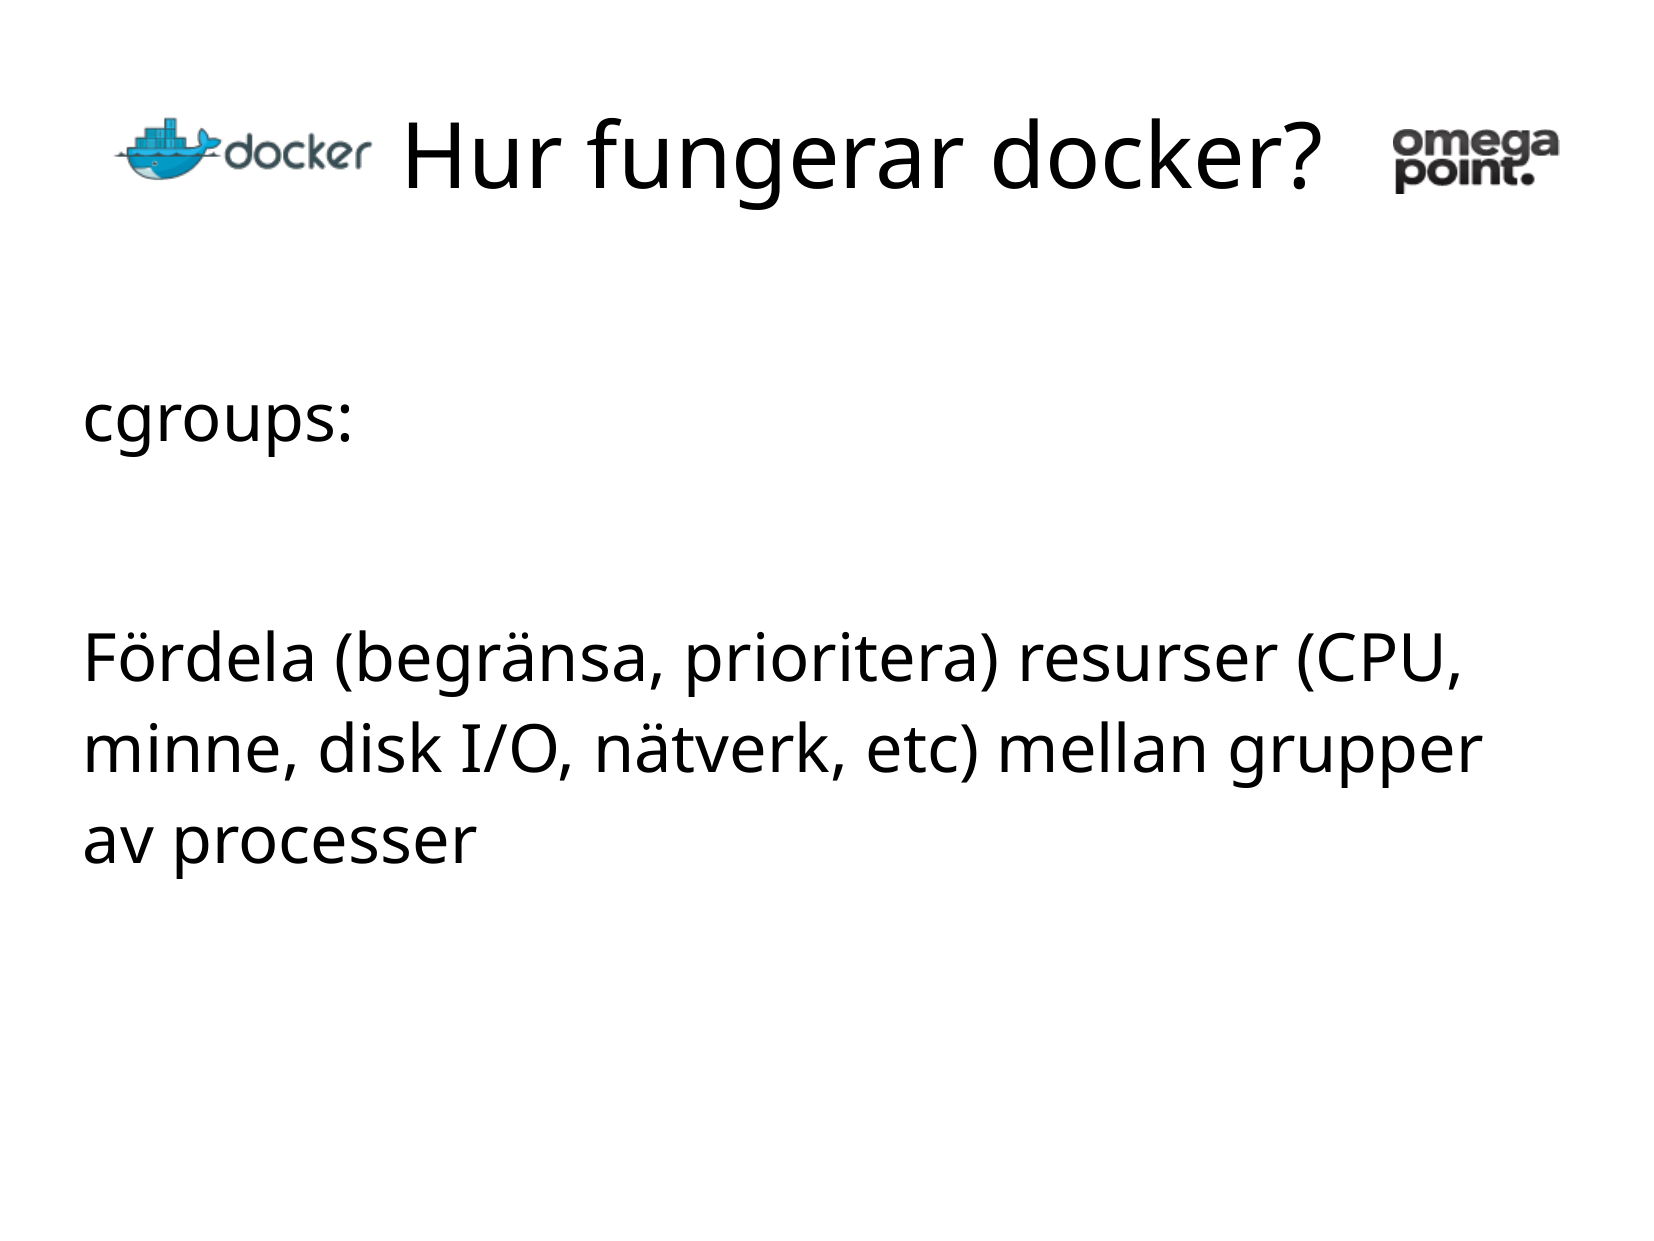

# Hur fungerar docker?
cgroups:
Fördela (begränsa, prioritera) resurser (CPU, minne, disk I/O, nätverk, etc) mellan grupper av processer